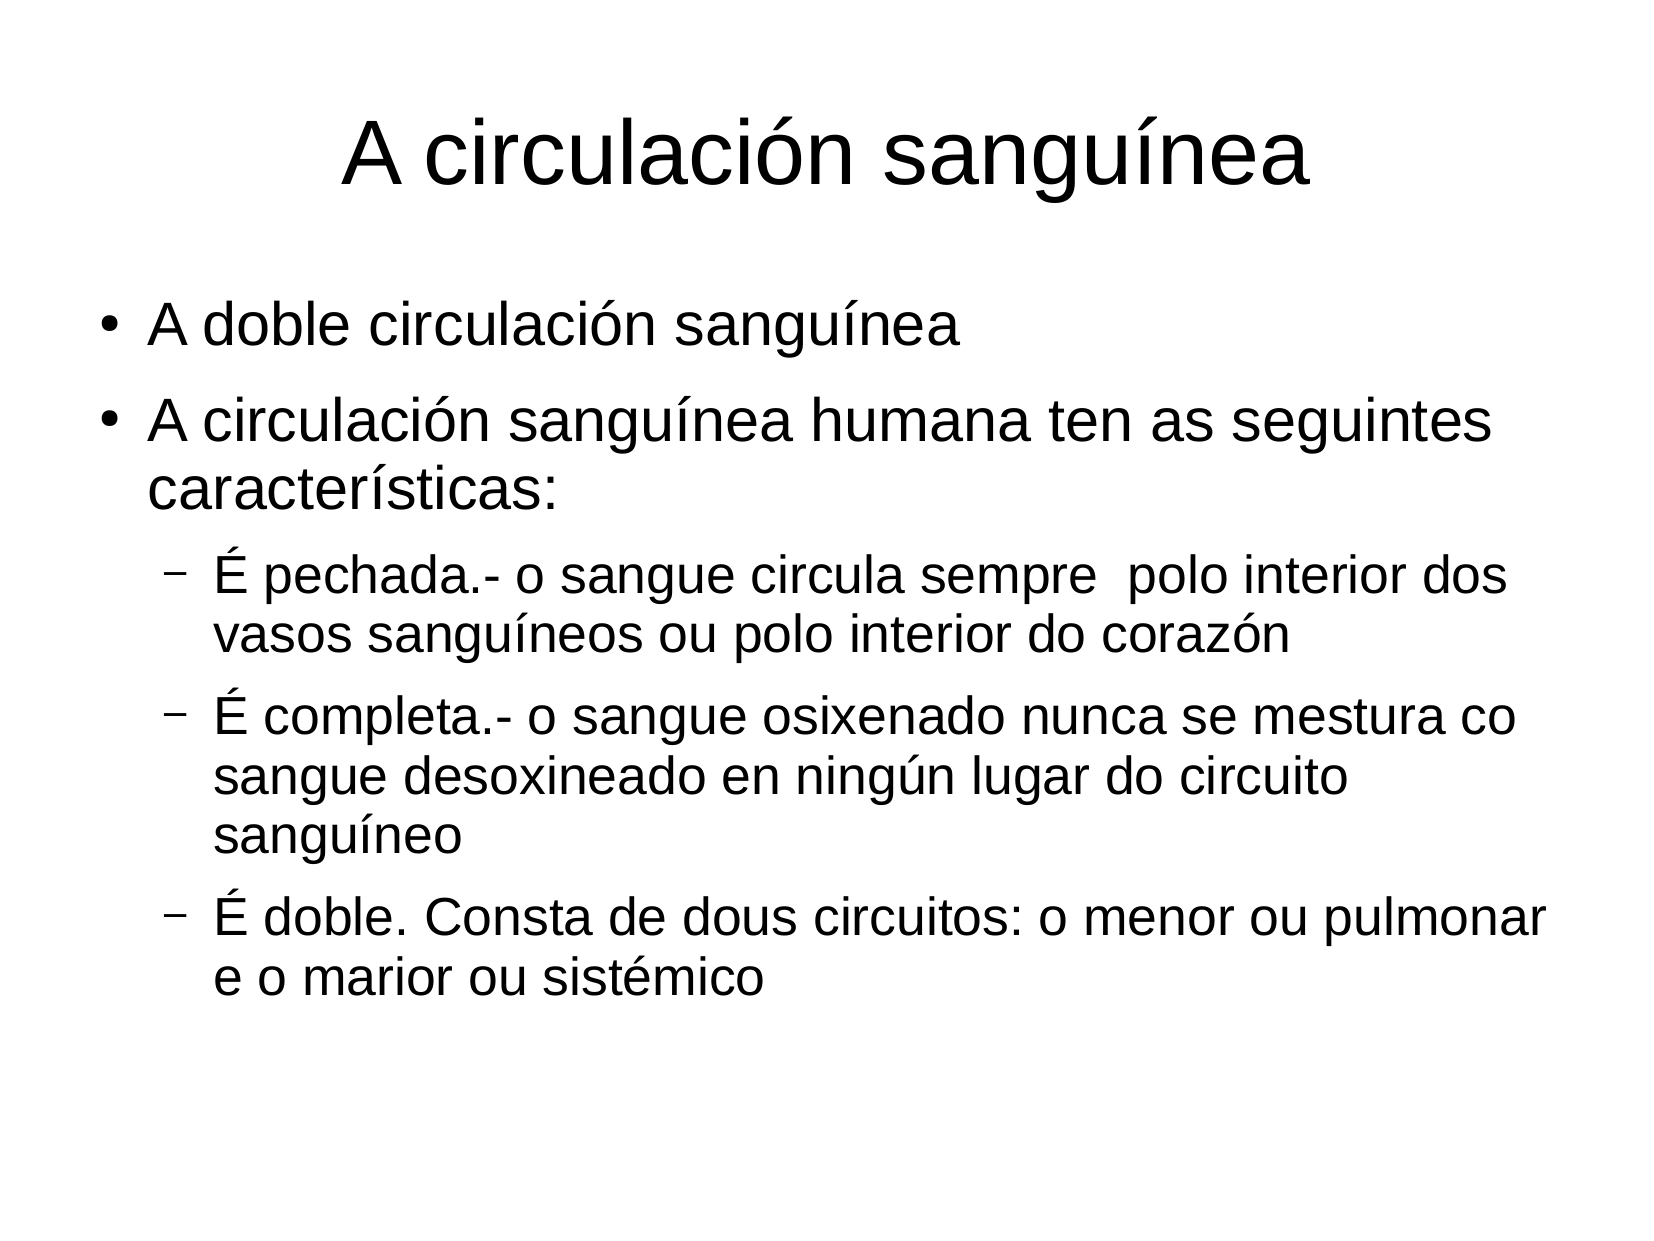

# A circulación sanguínea
A doble circulación sanguínea
A circulación sanguínea humana ten as seguintes características:
É pechada.- o sangue circula sempre polo interior dos vasos sanguíneos ou polo interior do corazón
É completa.- o sangue osixenado nunca se mestura co sangue desoxineado en ningún lugar do circuito sanguíneo
É doble. Consta de dous circuitos: o menor ou pulmonar e o marior ou sistémico